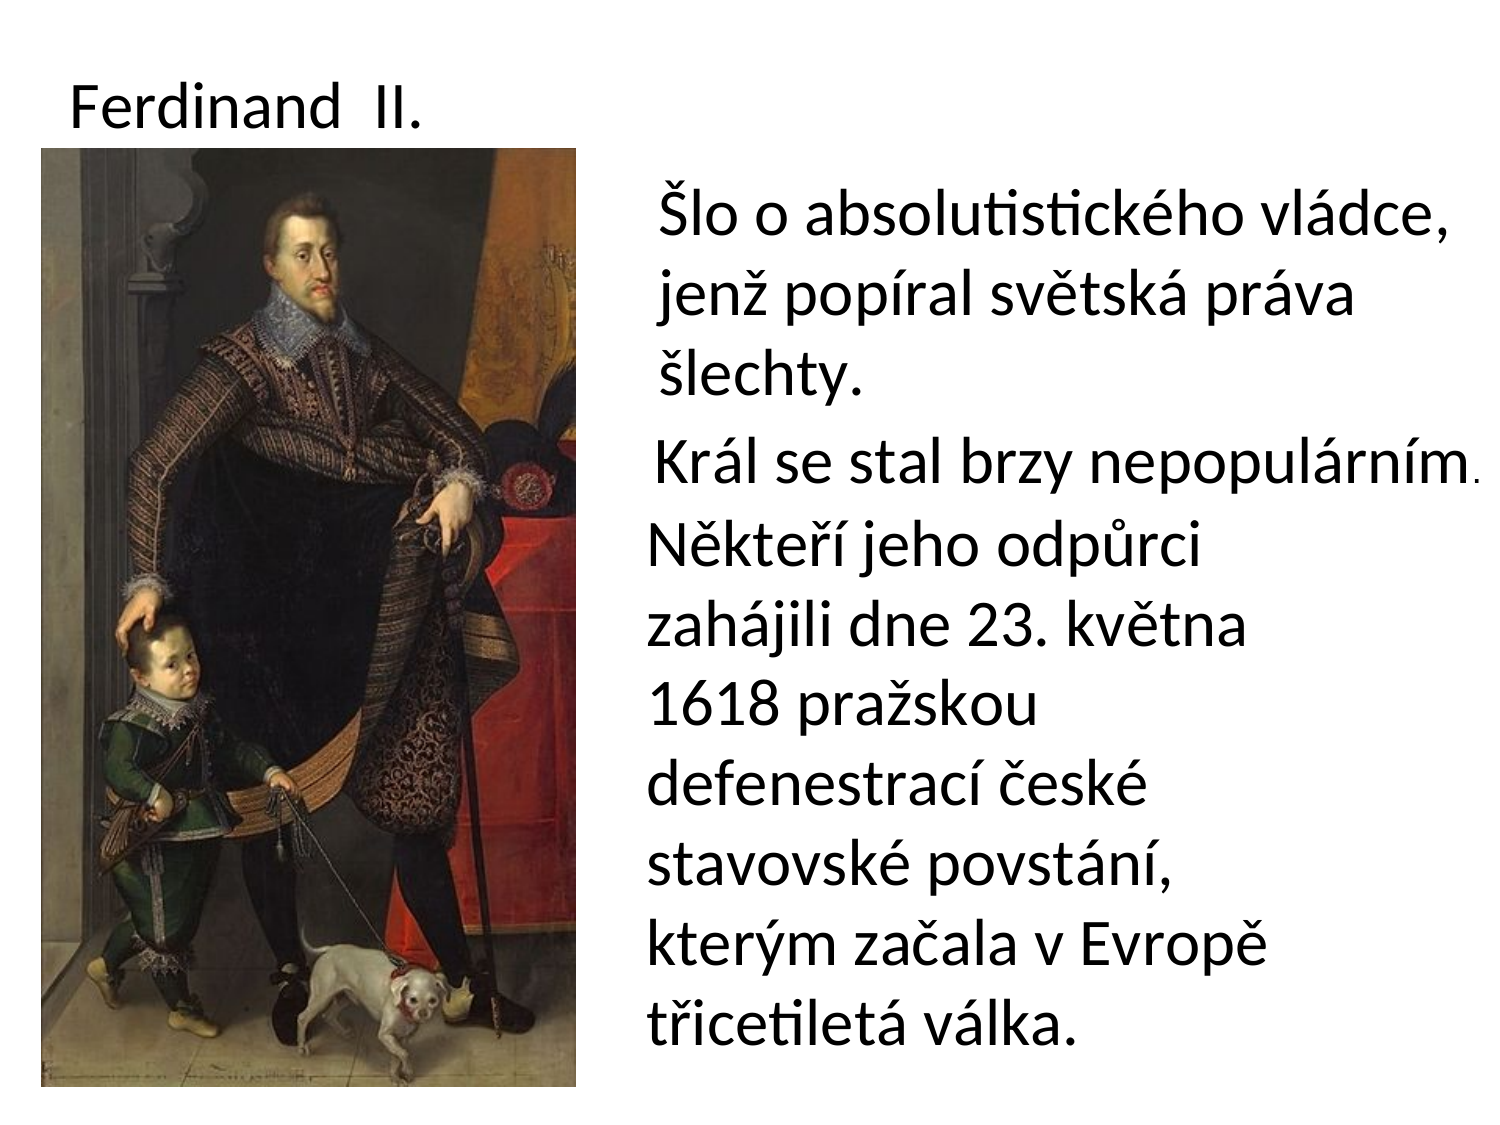

Ferdinand II.
Šlo o absolutistického vládce, jenž popíral světská práva šlechty.
Král se stal brzy nepopulárním.
Někteří jeho odpůrci zahájili dne 23. května 1618 pražskou defenestrací české stavovské povstání, kterým začala v Evropě třicetiletá válka.